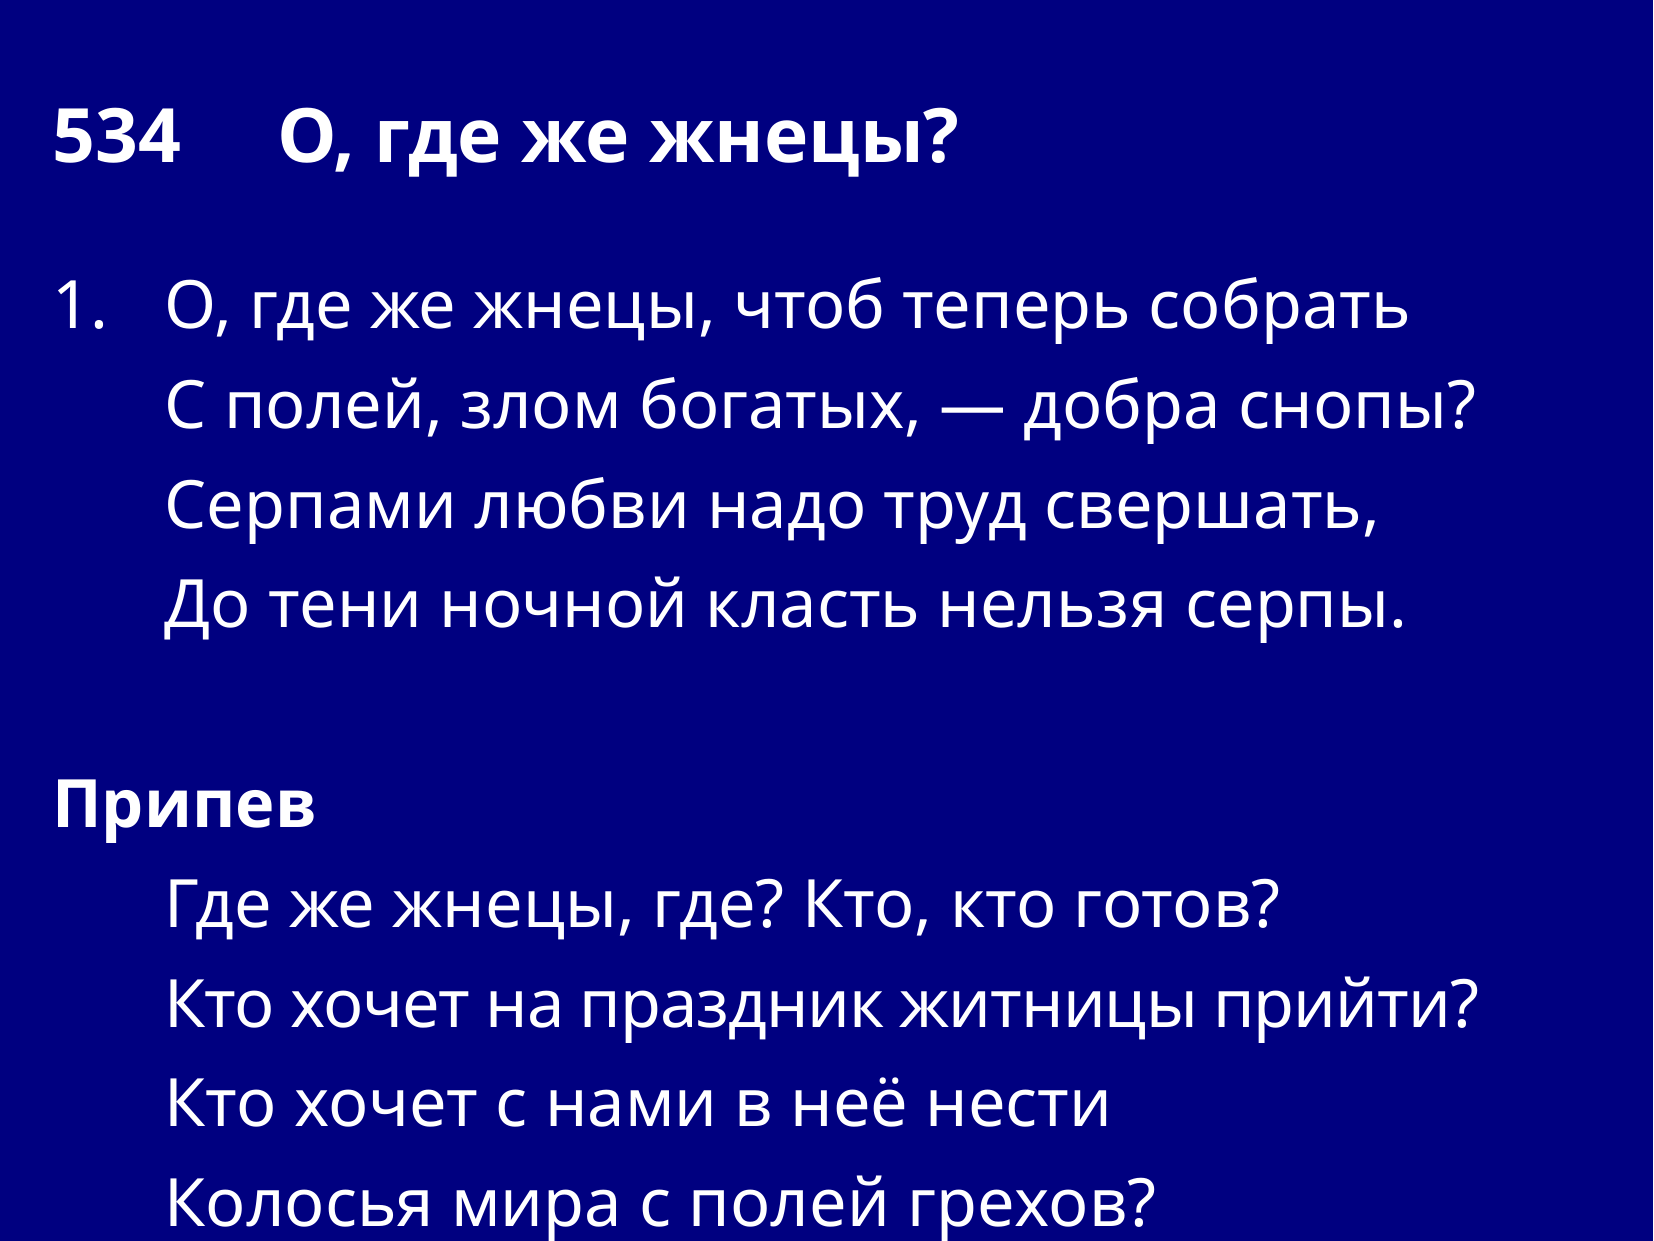

534	О, где же жнецы?
1.	О, где же жнецы, чтоб теперь собрать
	С полей, злом богатых, — добра снопы?
	Серпами любви надо труд свершать,
	До тени ночной класть нельзя серпы.
Припев
	Где же жнецы, где? Кто, кто готов?
	Кто хочет на праздник житницы прийти?
	Кто хочет с нами в неё нести
	Колосья мира с полей грехов?